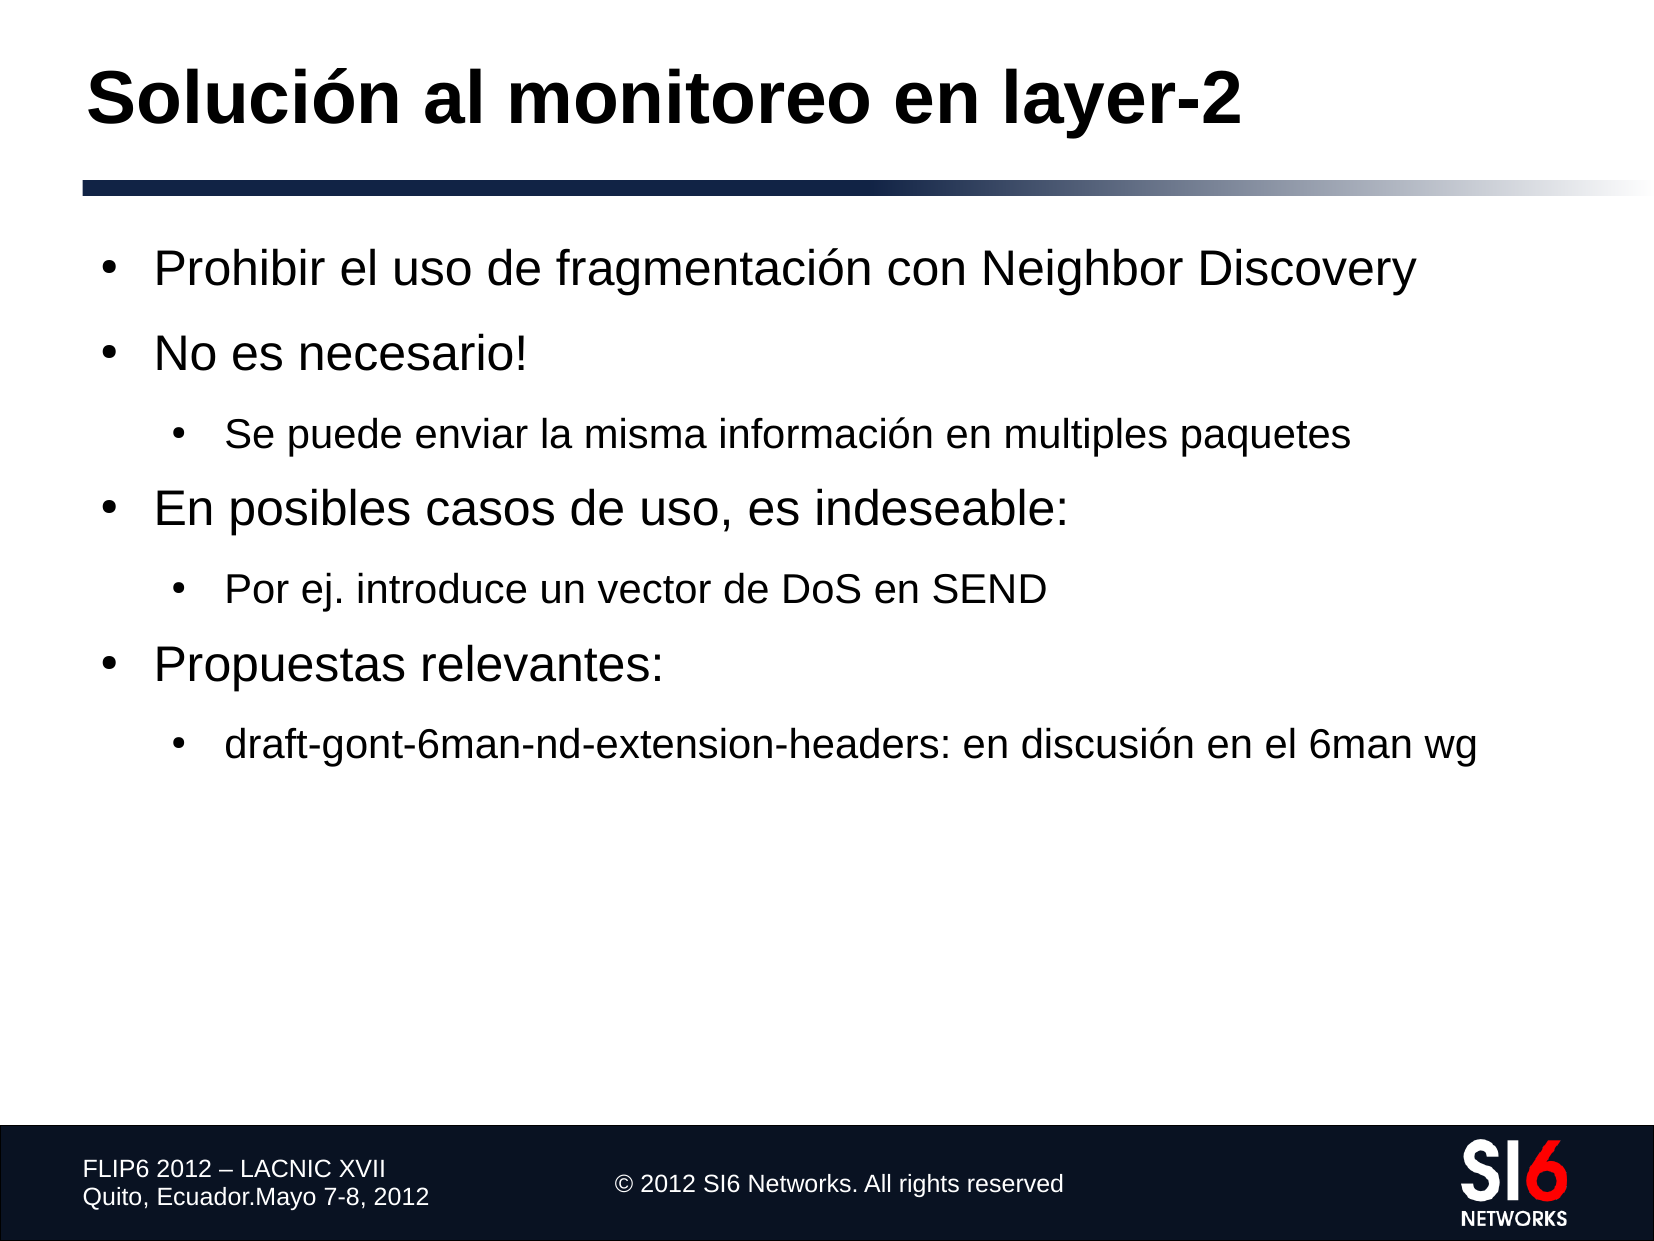

# Solución al monitoreo en layer-2
Prohibir el uso de fragmentación con Neighbor Discovery
No es necesario!
Se puede enviar la misma información en multiples paquetes
En posibles casos de uso, es indeseable:
Por ej. introduce un vector de DoS en SEND
Propuestas relevantes:
draft-gont-6man-nd-extension-headers: en discusión en el 6man wg